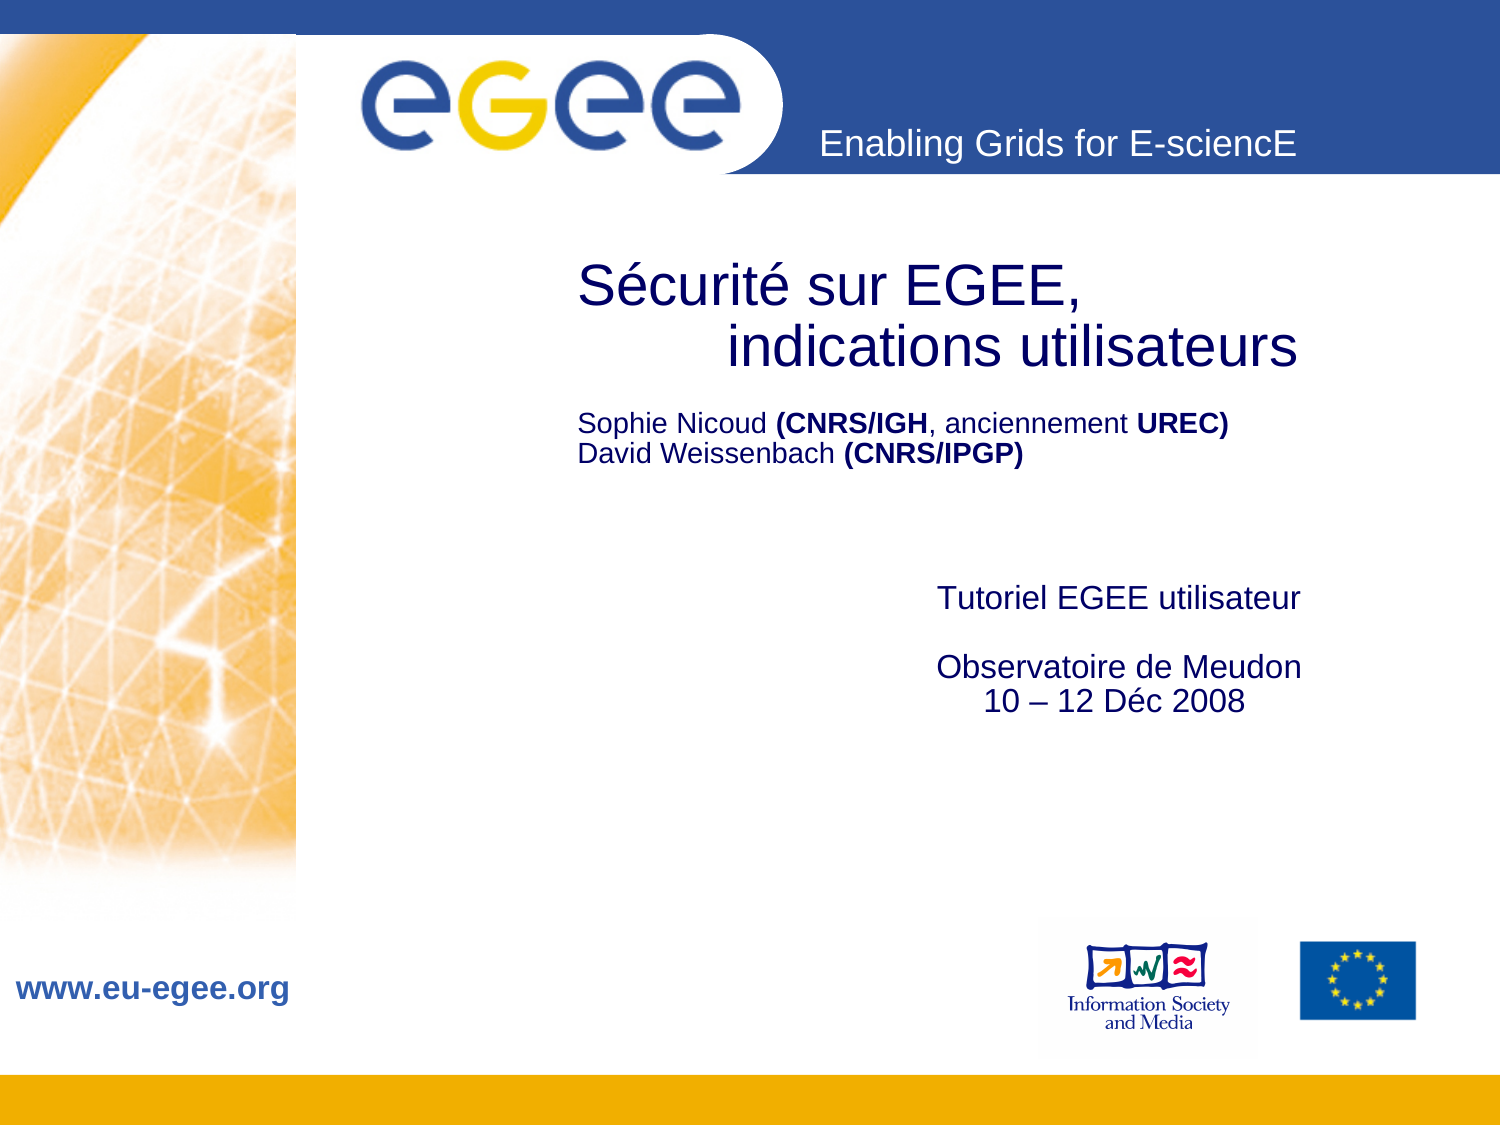

# Sécurité sur EGEE, indications utilisateurs Sophie Nicoud (CNRS/IGH, anciennement UREC) David Weissenbach (CNRS/IPGP)
Tutoriel EGEE utilisateur
Observatoire de Meudon
10 – 12 Déc 2008